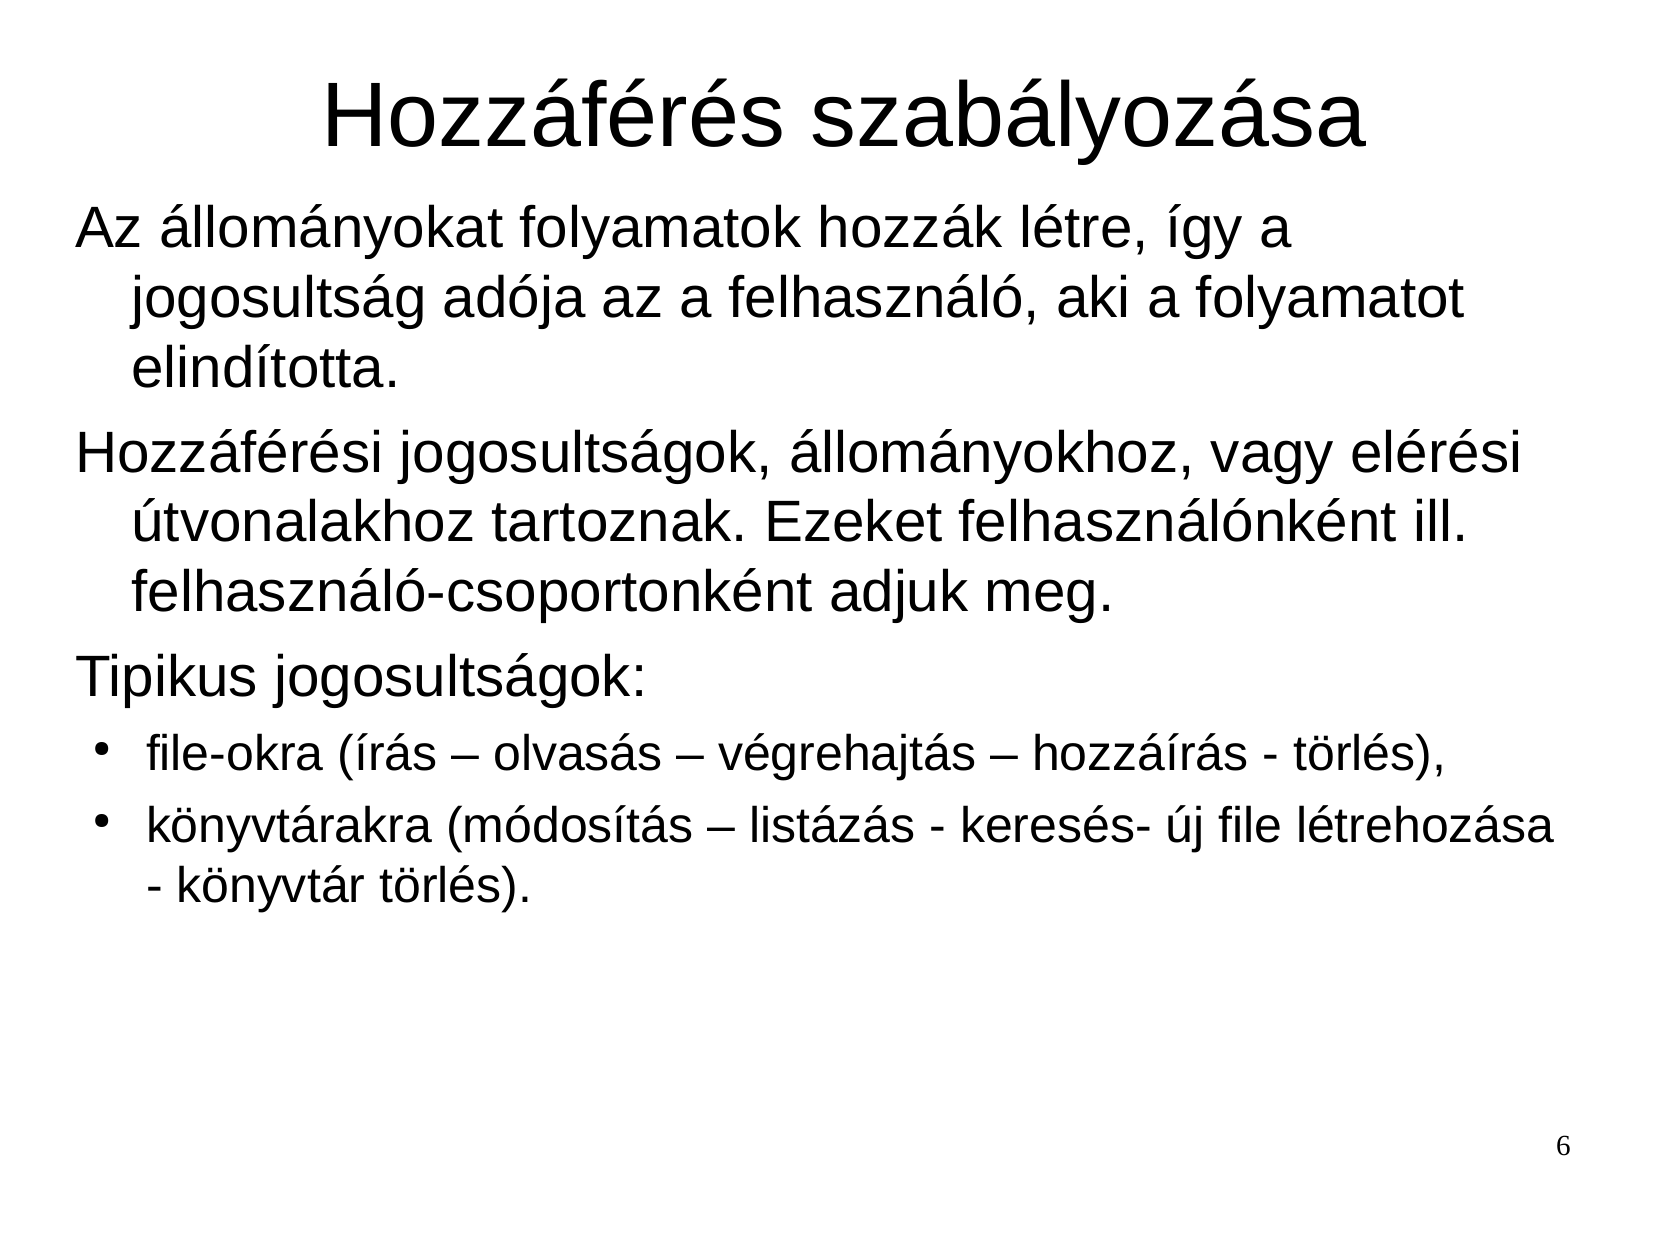

# Hozzáférés szabályozása
Az állományokat folyamatok hozzák létre, így a jogosultság adója az a felhasználó, aki a folyamatot elindította.
Hozzáférési jogosultságok, állományokhoz, vagy elérési útvonalakhoz tartoznak. Ezeket felhasználónként ill. felhasználó-csoportonként adjuk meg.
Tipikus jogosultságok:
file-okra (írás – olvasás – végrehajtás – hozzáírás - törlés),
könyvtárakra (módosítás – listázás - keresés- új file létrehozása - könyvtár törlés).
6